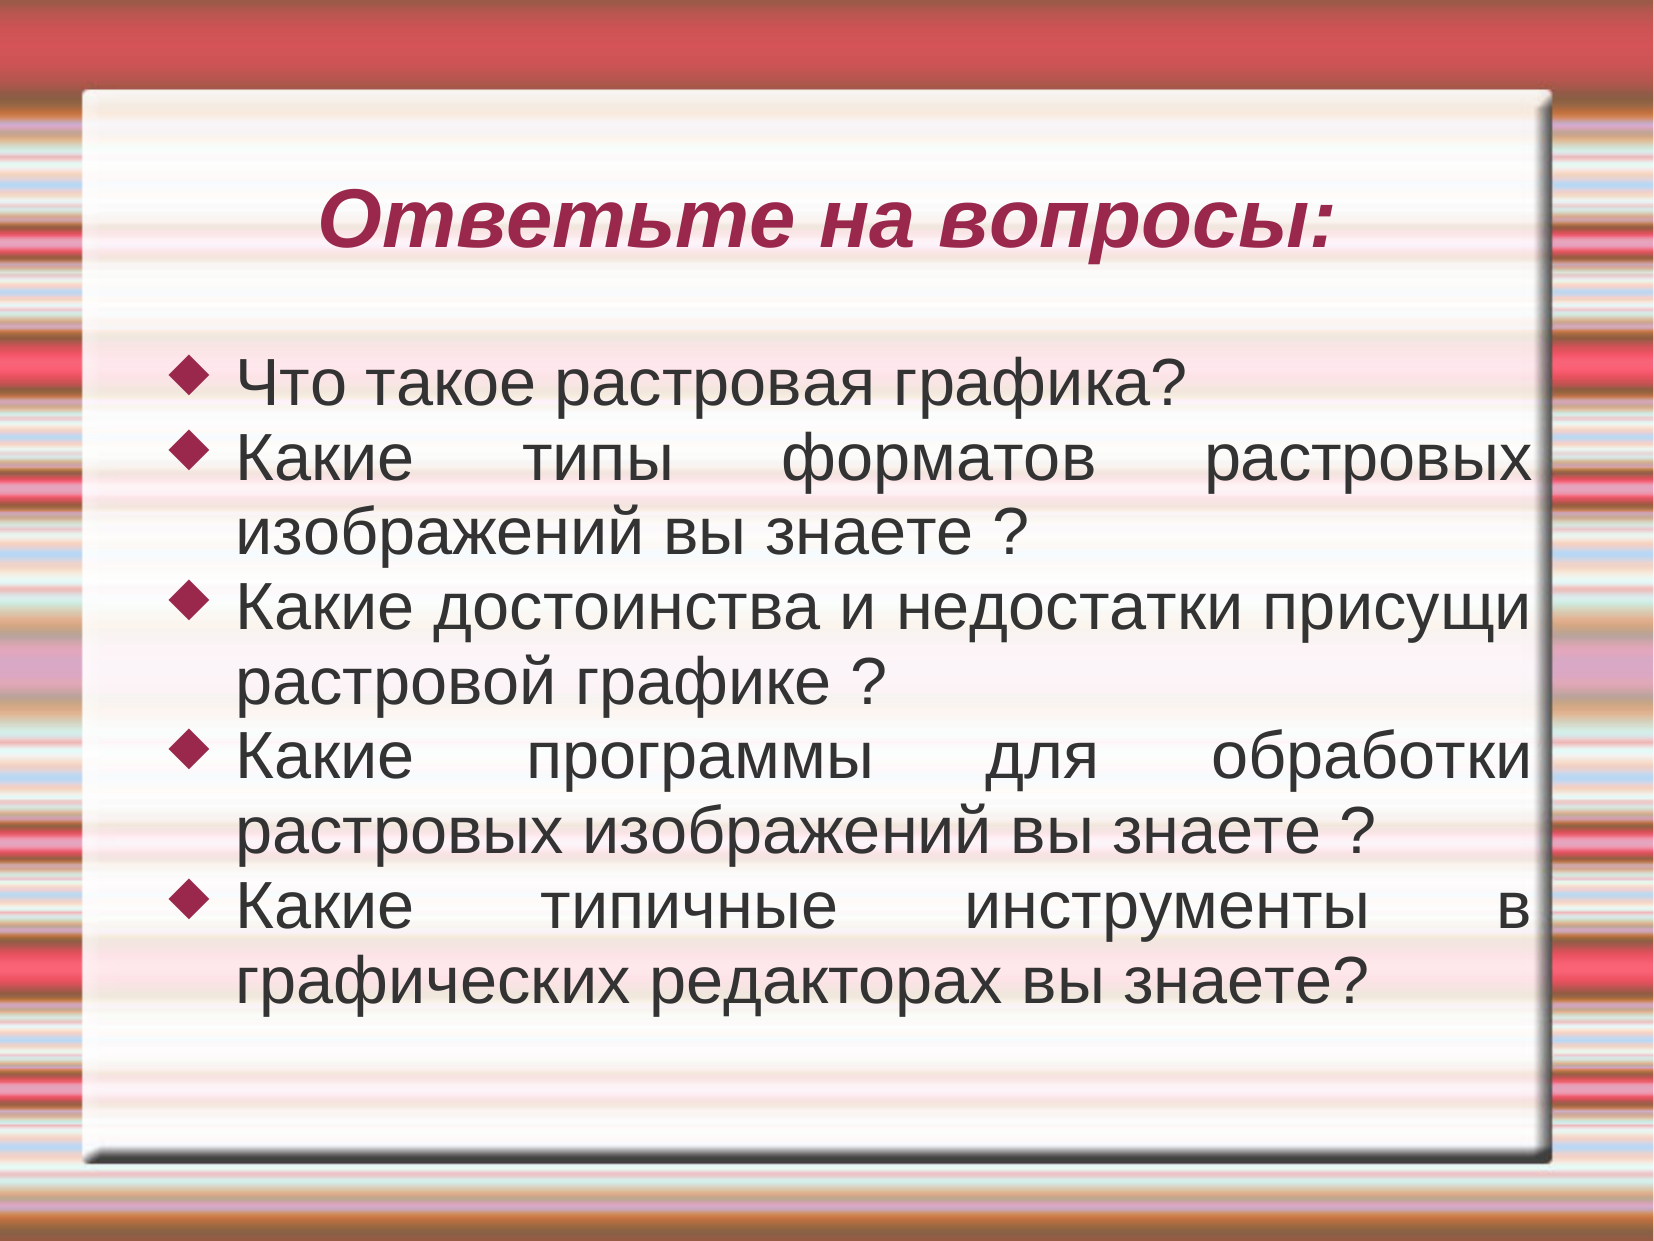

# Ответьте на вопросы:
Что такое растровая графика?
Какие типы форматов растровых изображений вы знаете ?
Какие достоинства и недостатки присущи растровой графике ?
Какие программы для обработки растровых изображений вы знаете ?
Какие типичные инструменты в графических редакторах вы знаете?